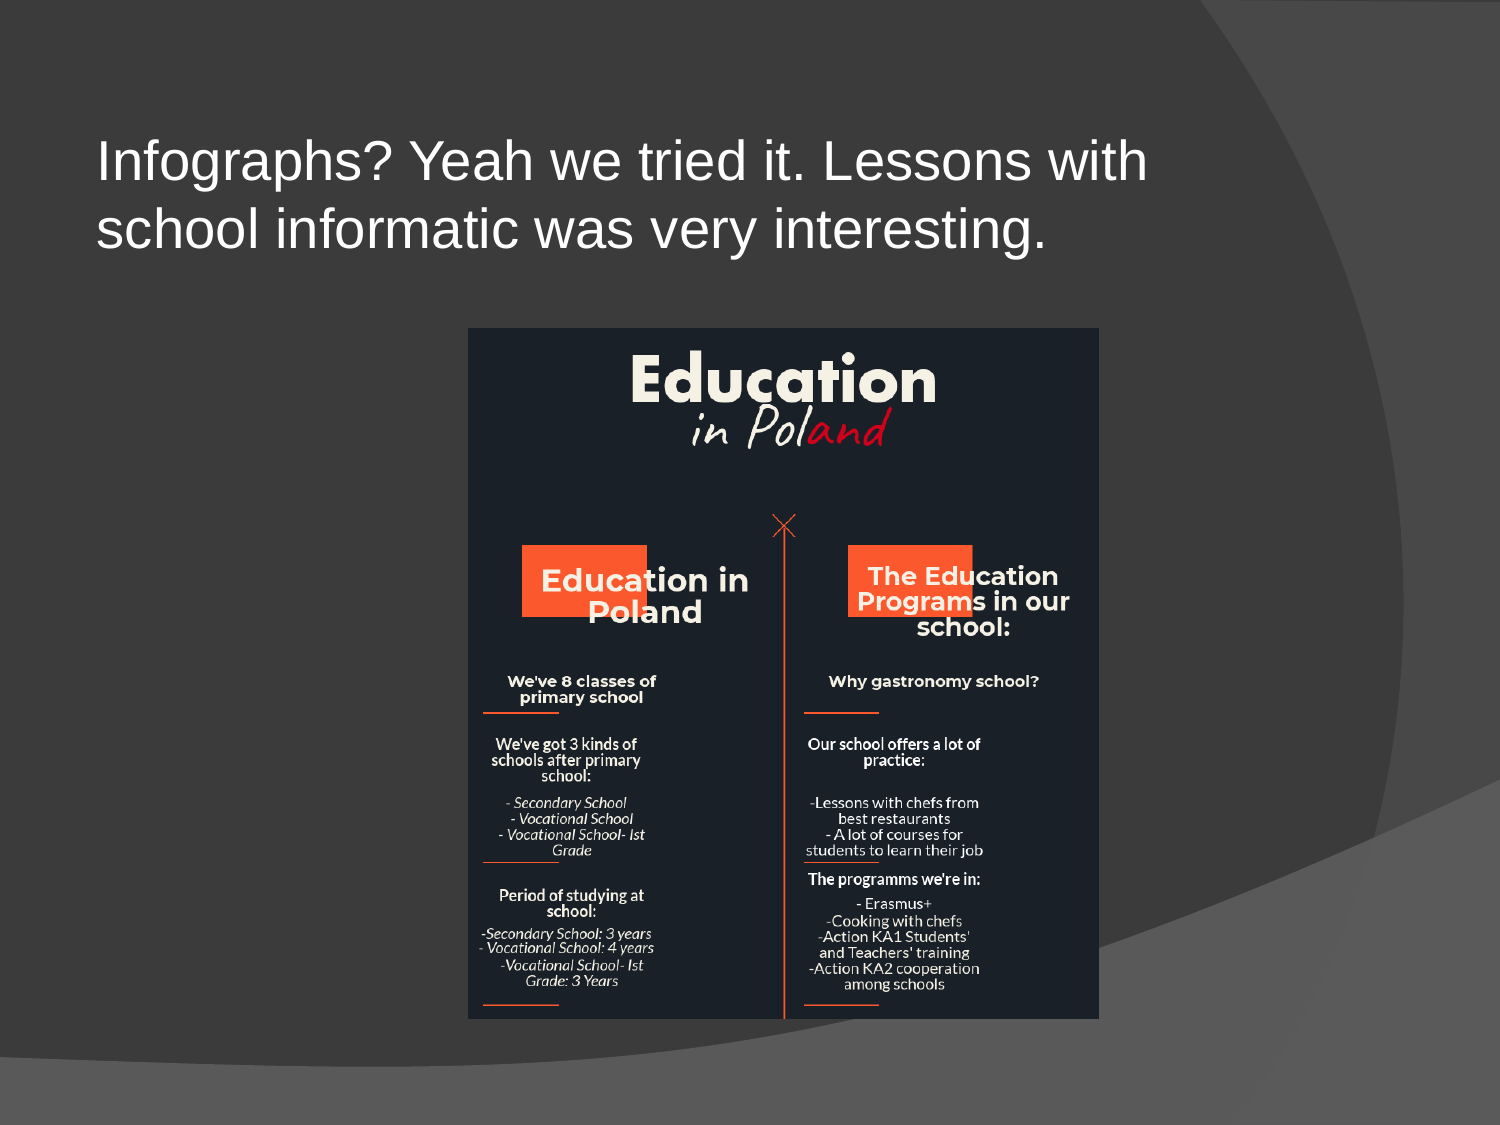

# Infographs? Yeah we tried it. Lessons with school informatic was very interesting.